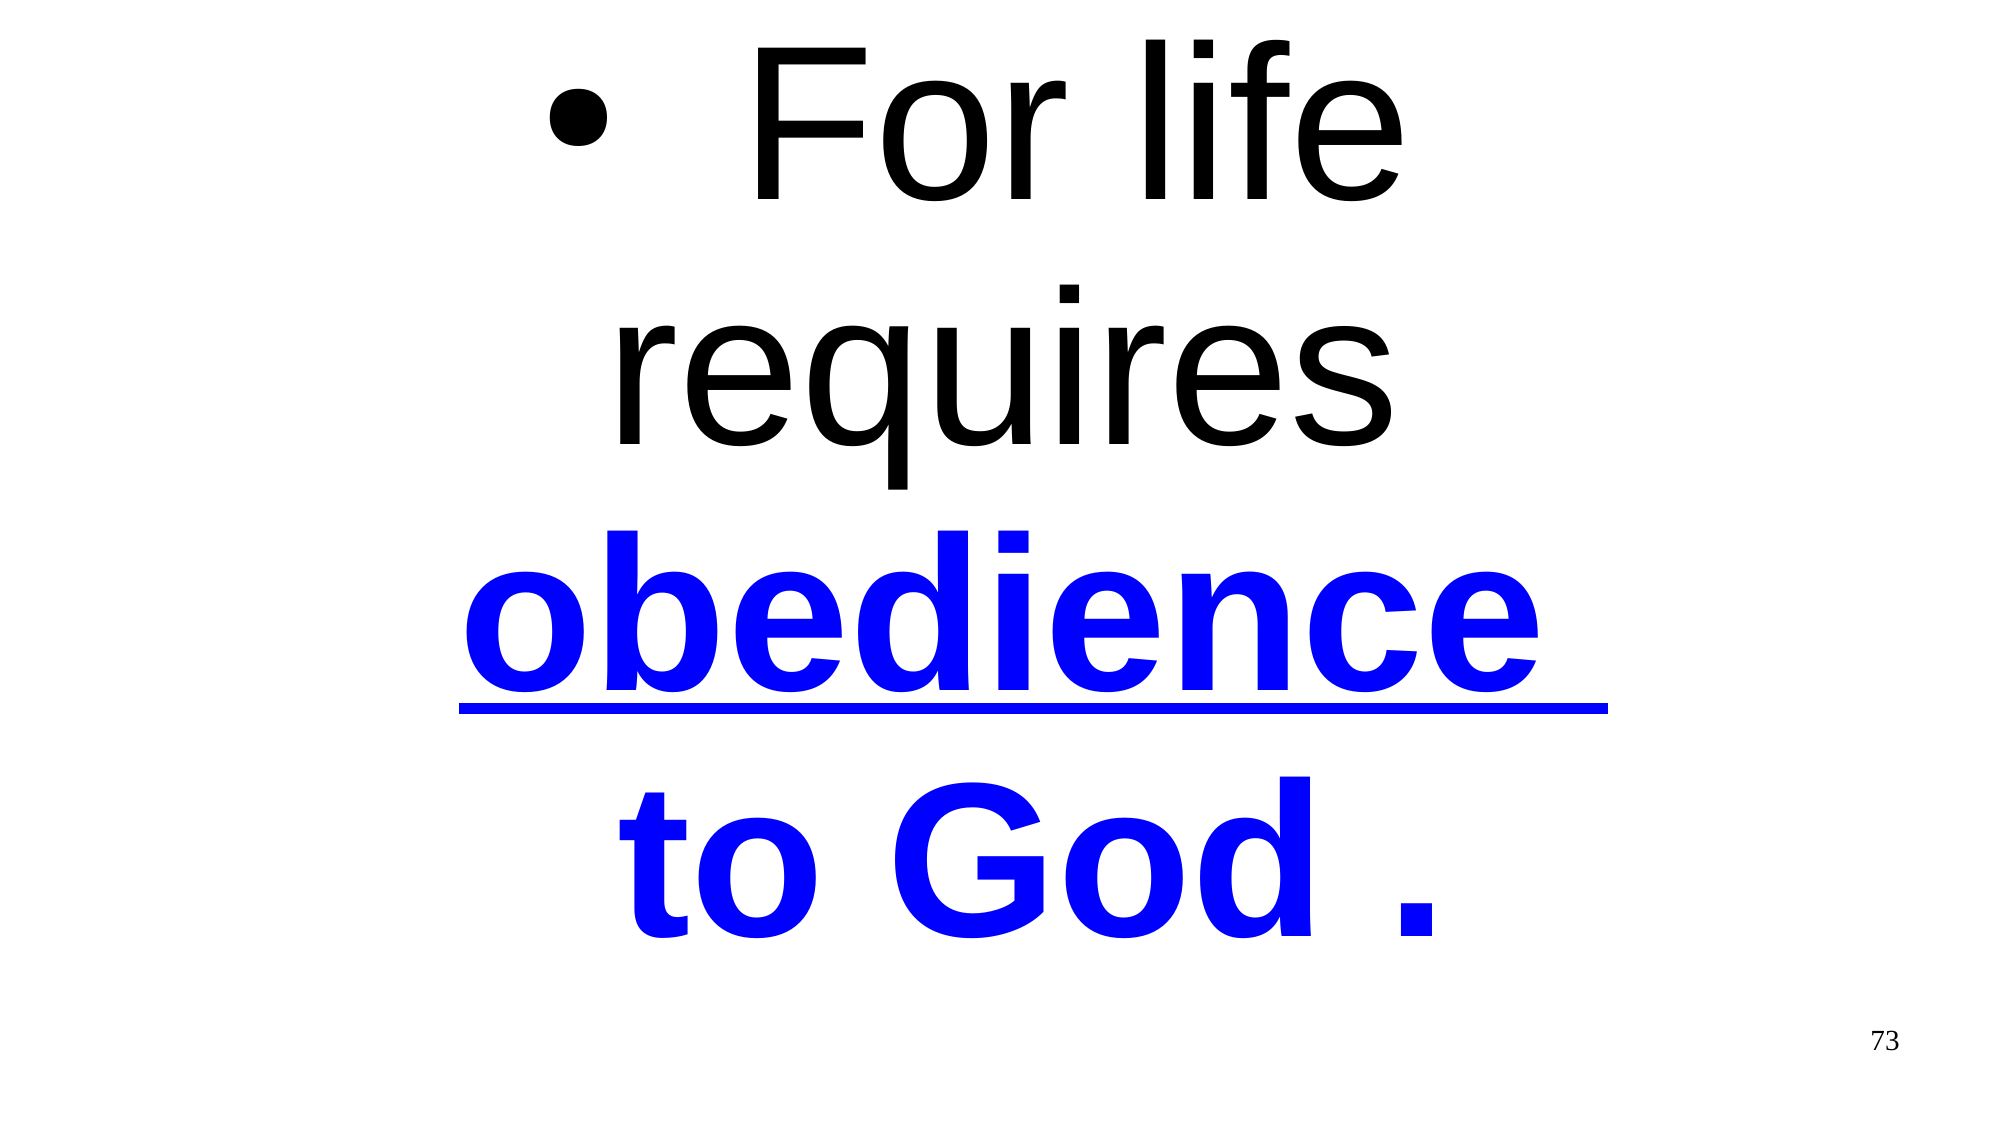

# For life requires obedience to God .
73